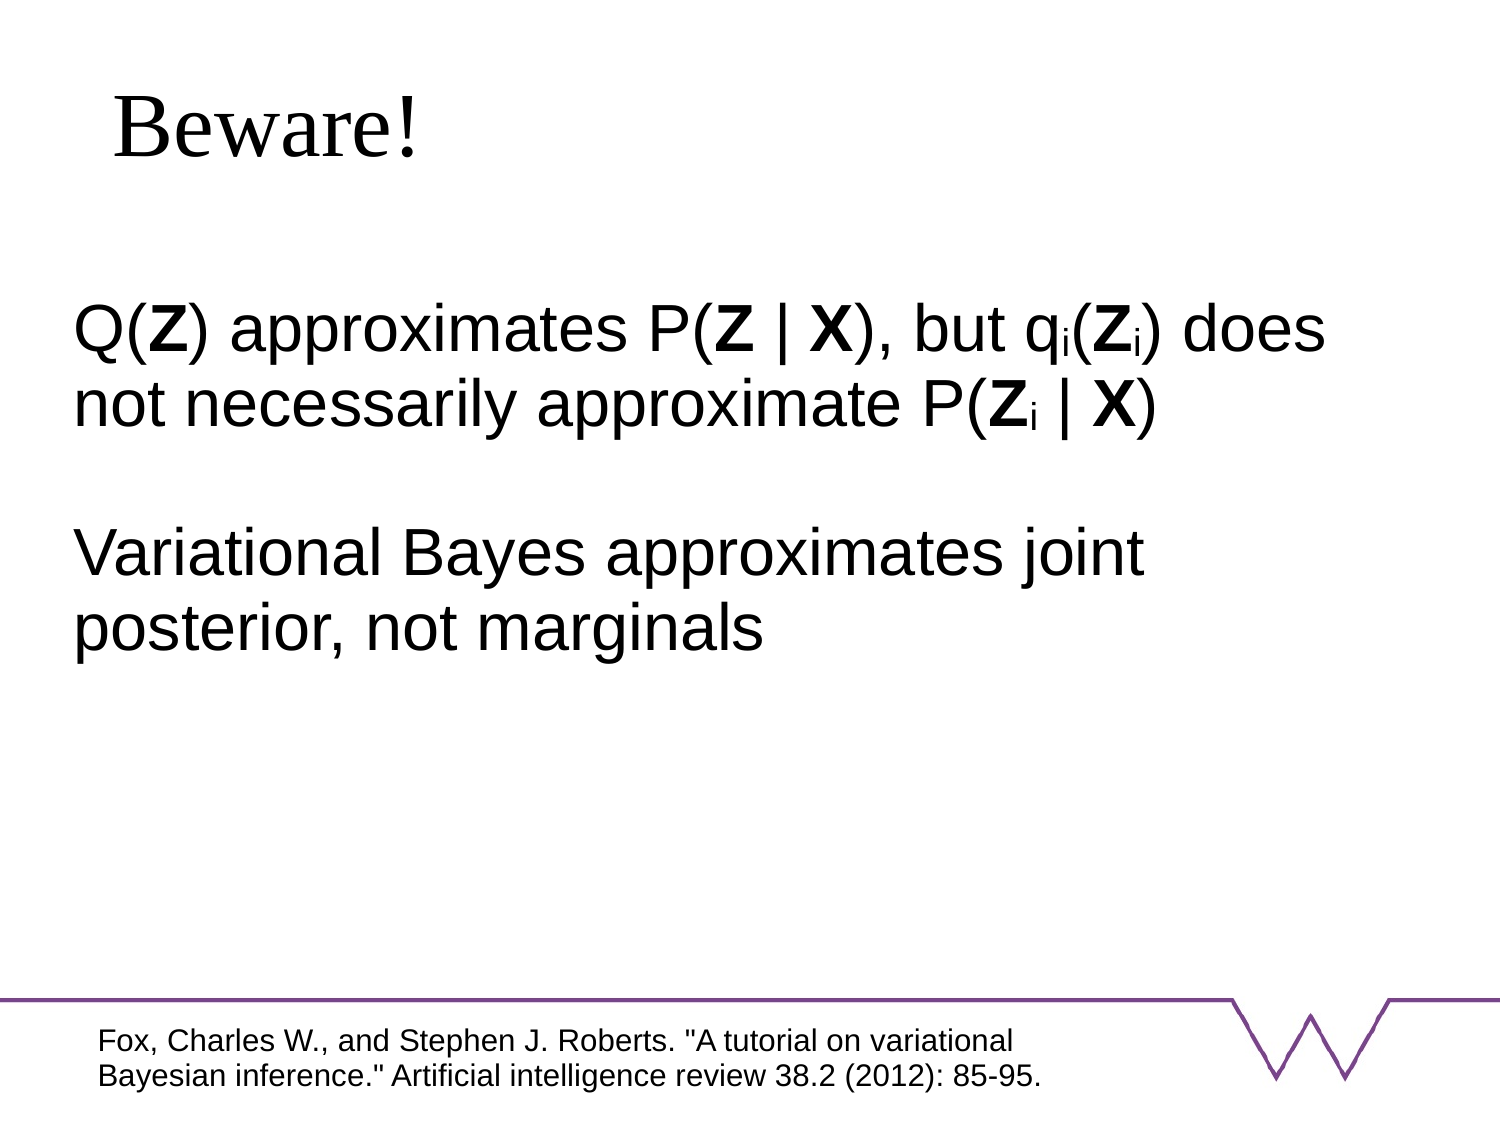

# Beware!
Q(Z) approximates P(Z | X), but qi(Zi) does not necessarily approximate P(Zi | X)
Variational Bayes approximates joint posterior, not marginals
Fox, Charles W., and Stephen J. Roberts. "A tutorial on variational
Bayesian inference." Artificial intelligence review 38.2 (2012): 85-95.